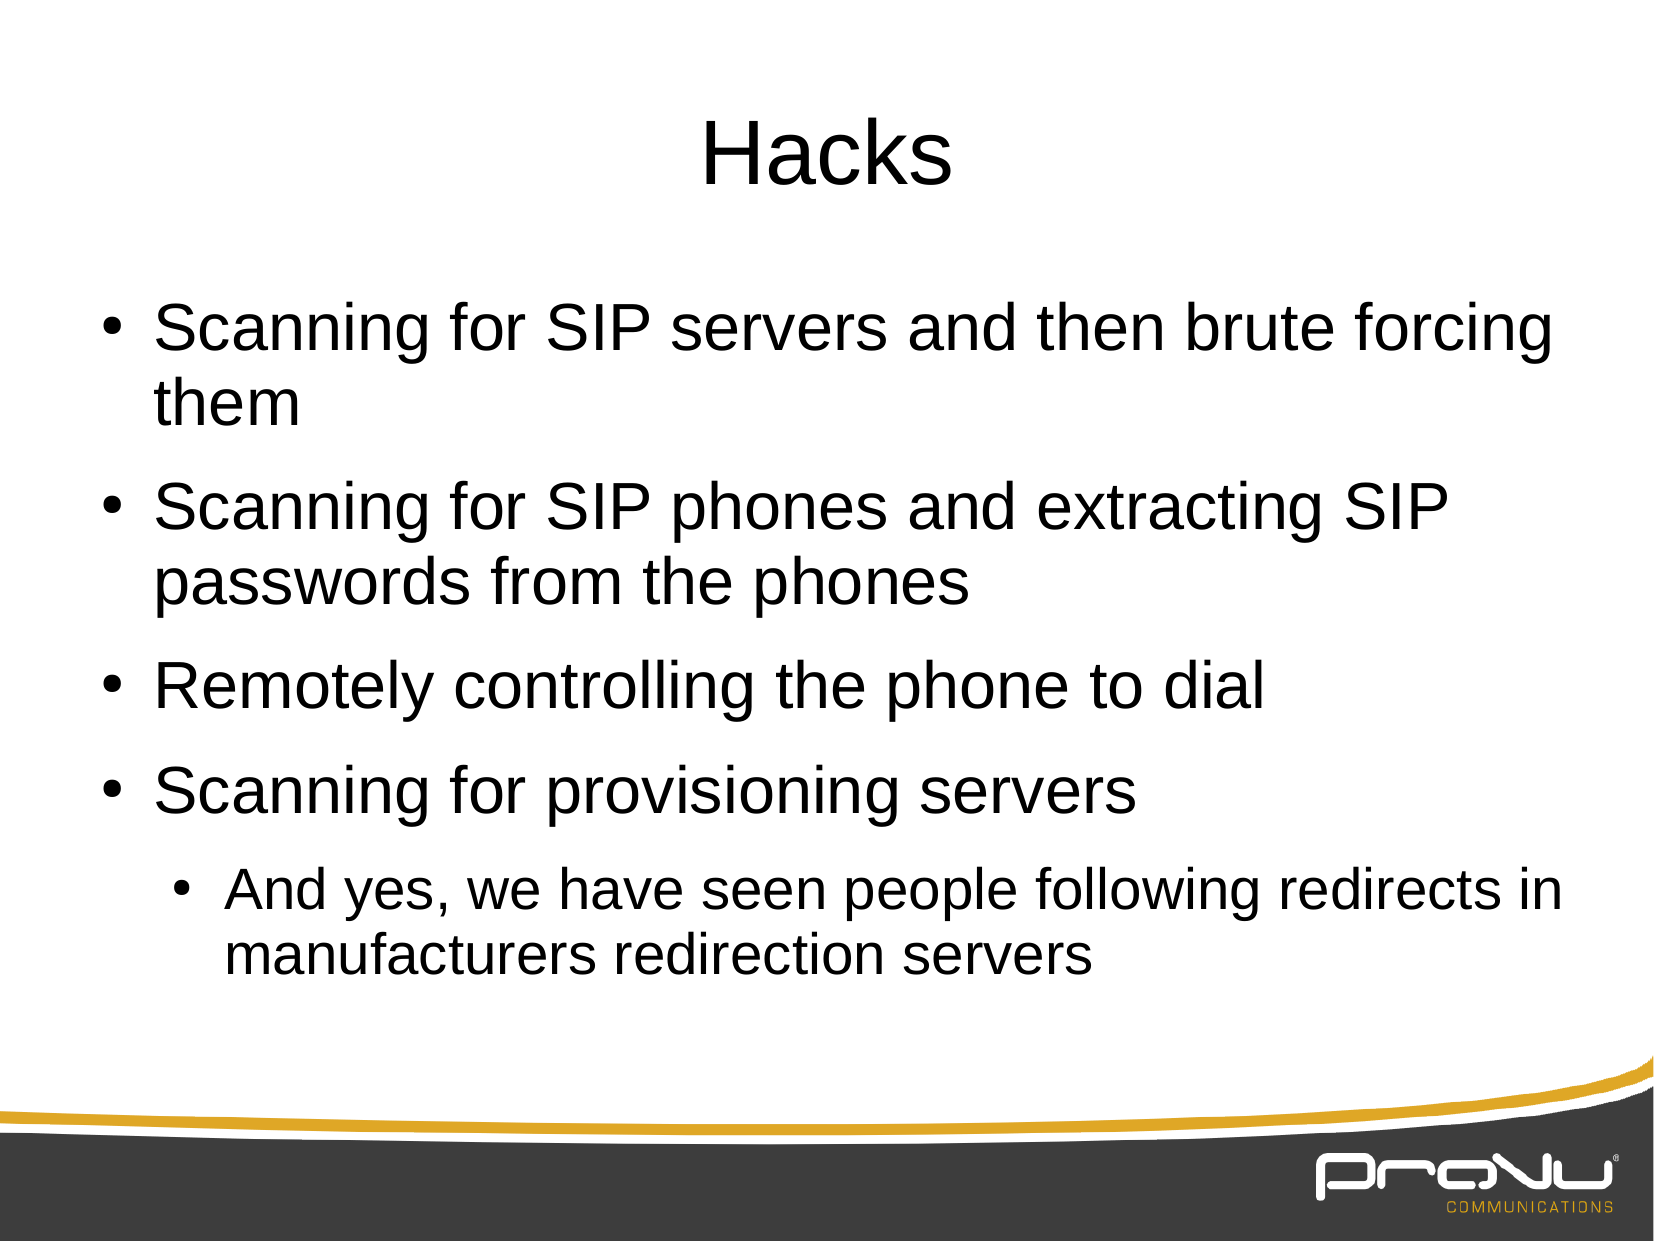

# Hacks
Scanning for SIP servers and then brute forcing them
Scanning for SIP phones and extracting SIP passwords from the phones
Remotely controlling the phone to dial
Scanning for provisioning servers
And yes, we have seen people following redirects in manufacturers redirection servers